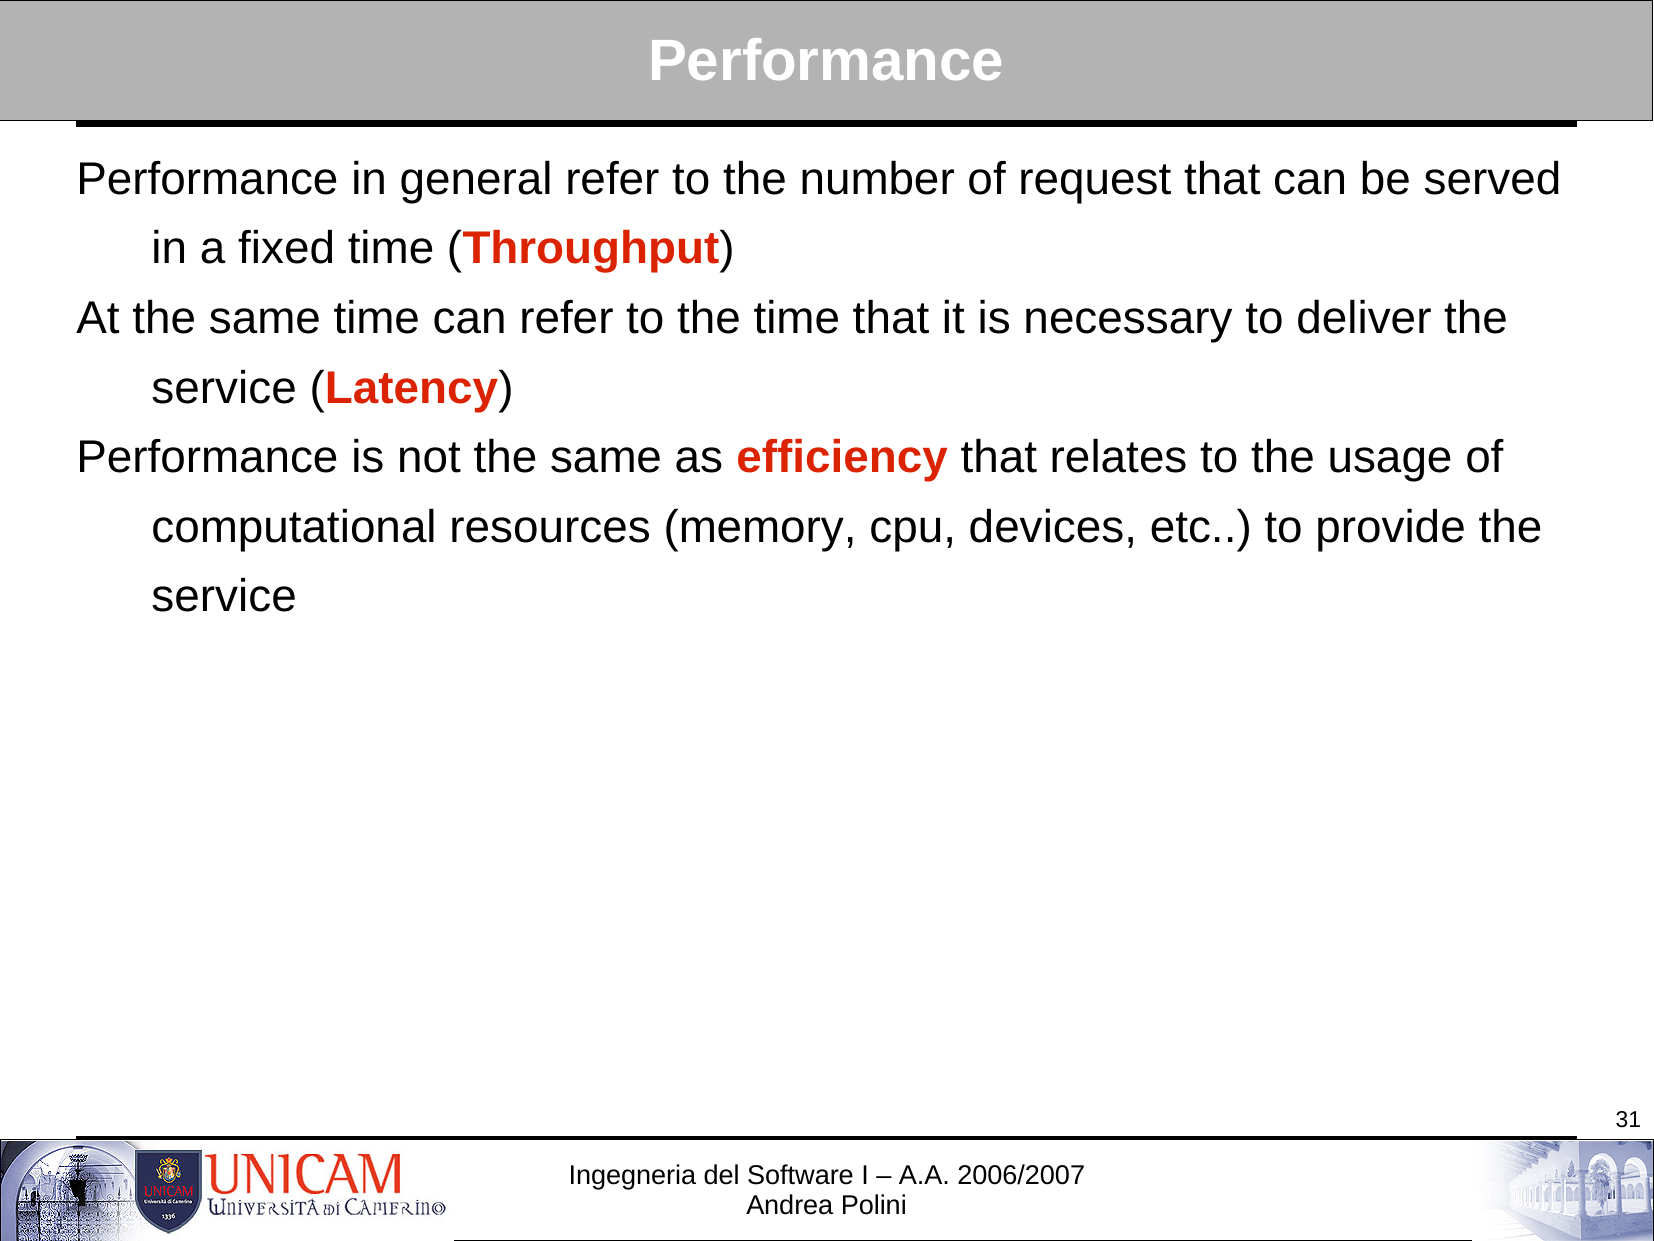

# Performance
Performance in general refer to the number of request that can be served in a fixed time (Throughput)
At the same time can refer to the time that it is necessary to deliver the service (Latency)
Performance is not the same as efficiency that relates to the usage of computational resources (memory, cpu, devices, etc..) to provide the service
31